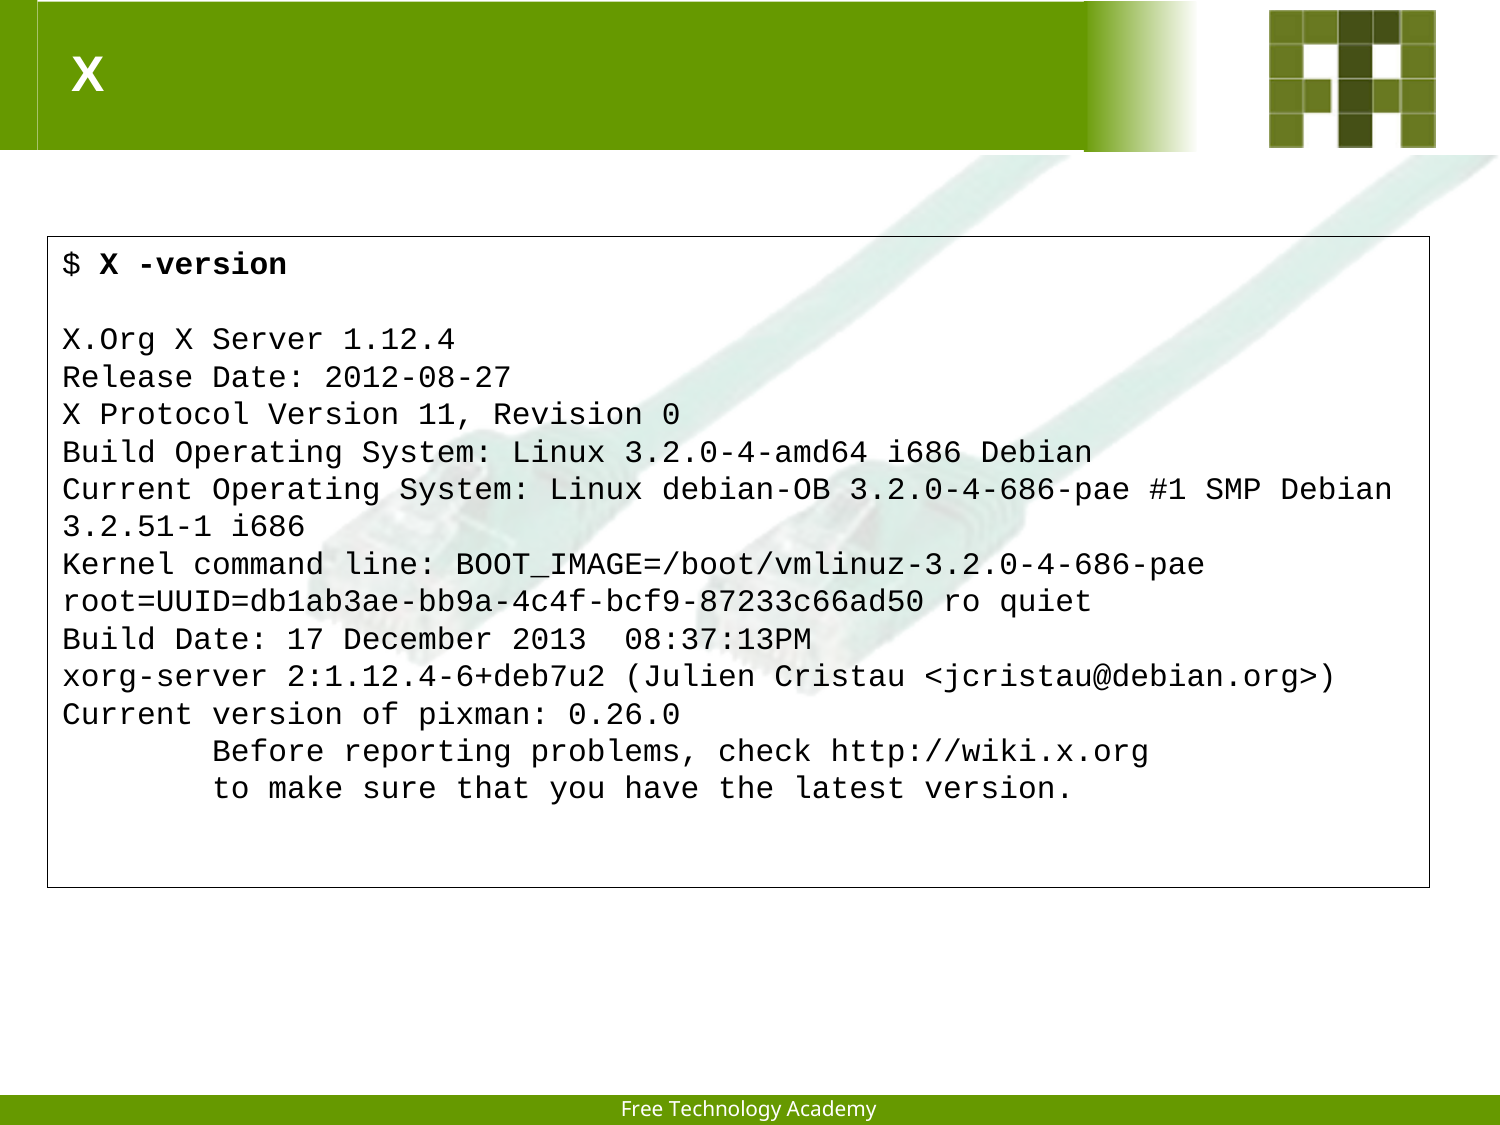

# X
$ X -version
X.Org X Server 1.12.4
Release Date: 2012-08-27
X Protocol Version 11, Revision 0
Build Operating System: Linux 3.2.0-4-amd64 i686 Debian
Current Operating System: Linux debian-OB 3.2.0-4-686-pae #1 SMP Debian 3.2.51-1 i686
Kernel command line: BOOT_IMAGE=/boot/vmlinuz-3.2.0-4-686-pae root=UUID=db1ab3ae-bb9a-4c4f-bcf9-87233c66ad50 ro quiet
Build Date: 17 December 2013 08:37:13PM
xorg-server 2:1.12.4-6+deb7u2 (Julien Cristau <jcristau@debian.org>)
Current version of pixman: 0.26.0
	Before reporting problems, check http://wiki.x.org
	to make sure that you have the latest version.